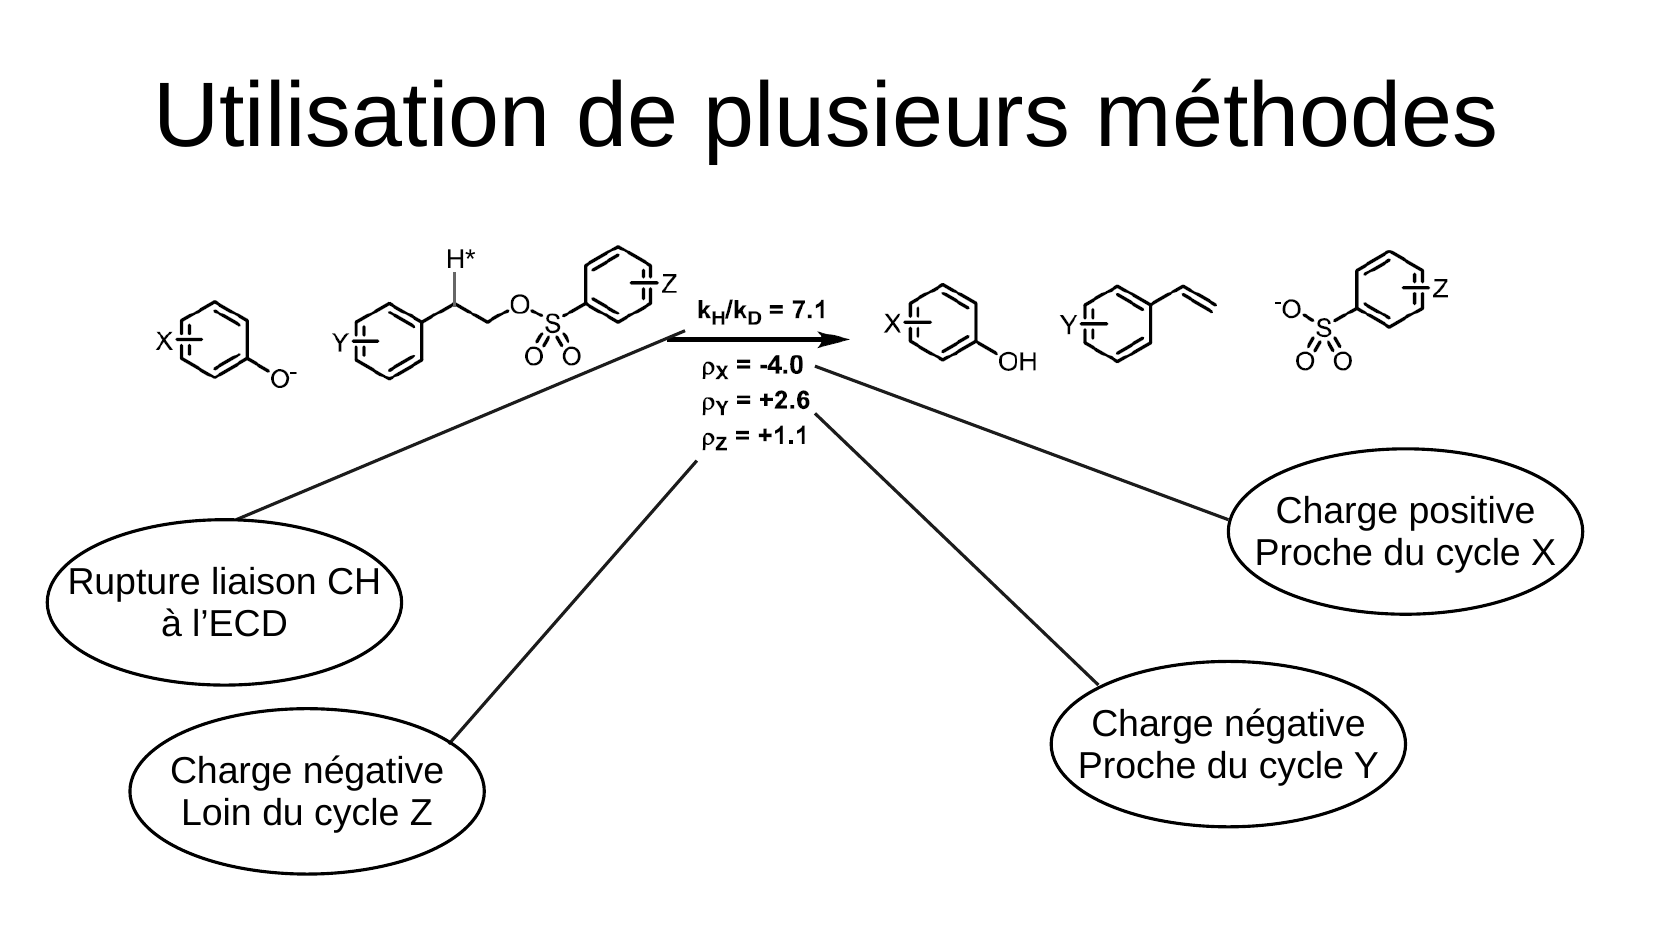

# Utilisation de plusieurs méthodes
H*
Charge positive
Proche du cycle X
Rupture liaison CH
à l’ECD
Charge négative
Proche du cycle Y
Charge négative
Loin du cycle Z